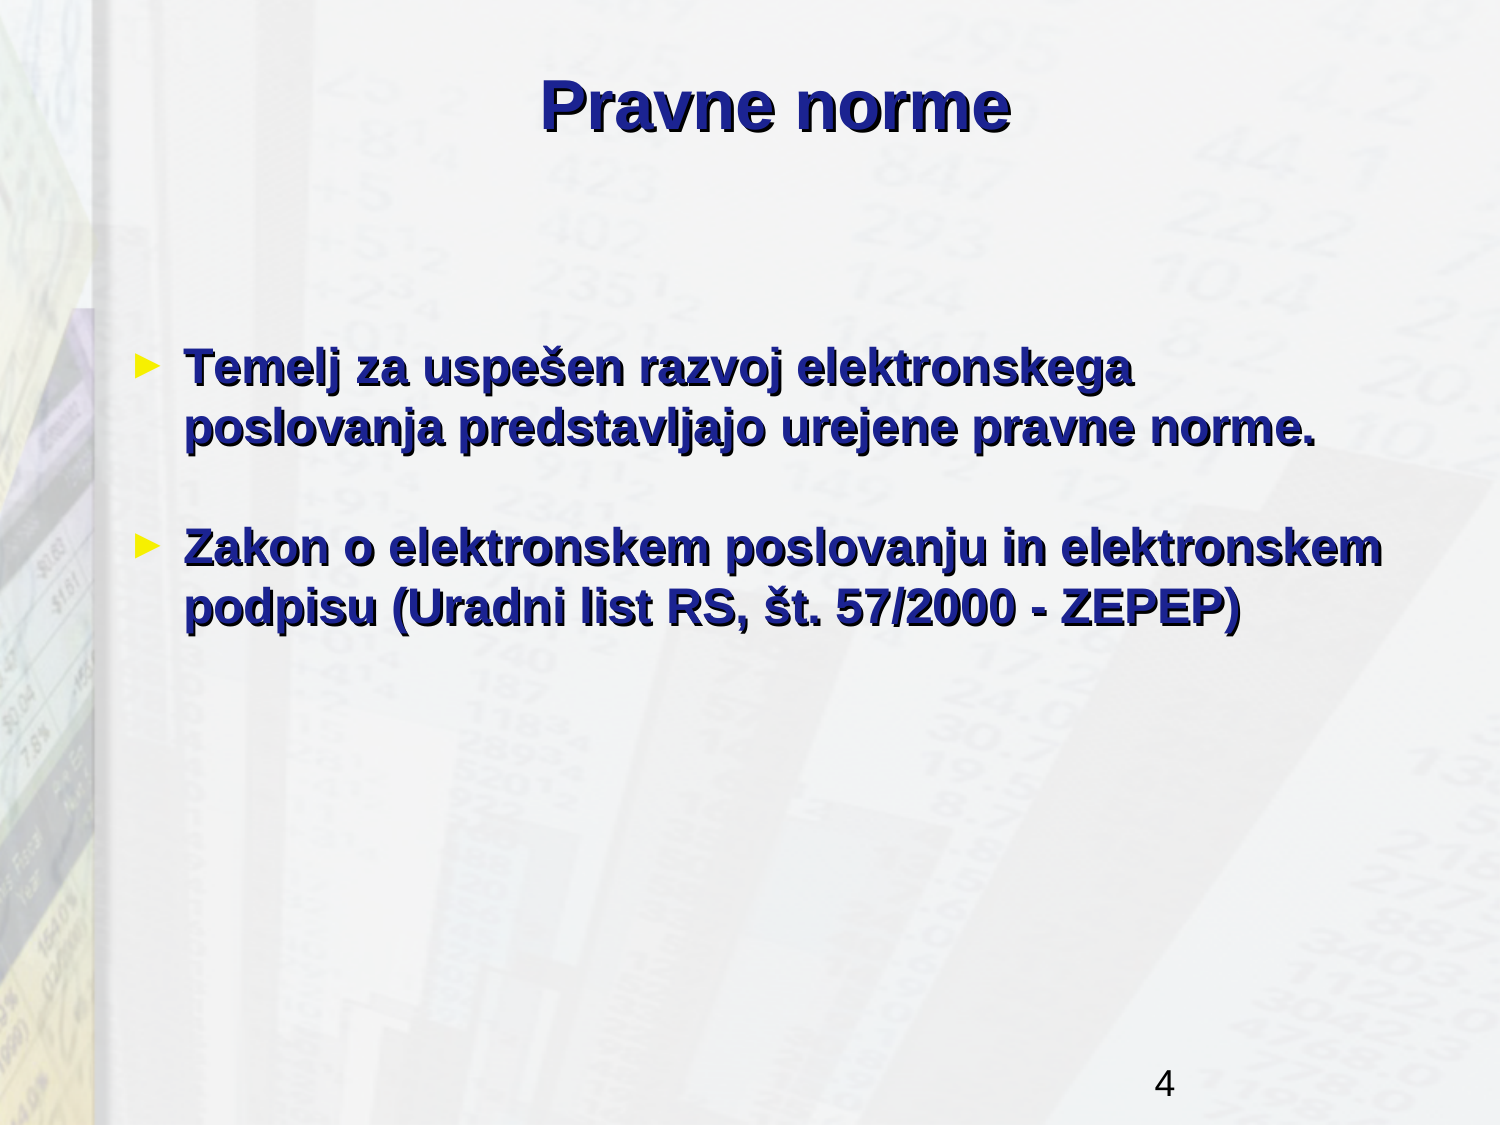

# Pravne norme
Temelj za uspešen razvoj elektronskega poslovanja predstavljajo urejene pravne norme.
Zakon o elektronskem poslovanju in elektronskem podpisu (Uradni list RS, št. 57/2000 - ZEPEP)
4